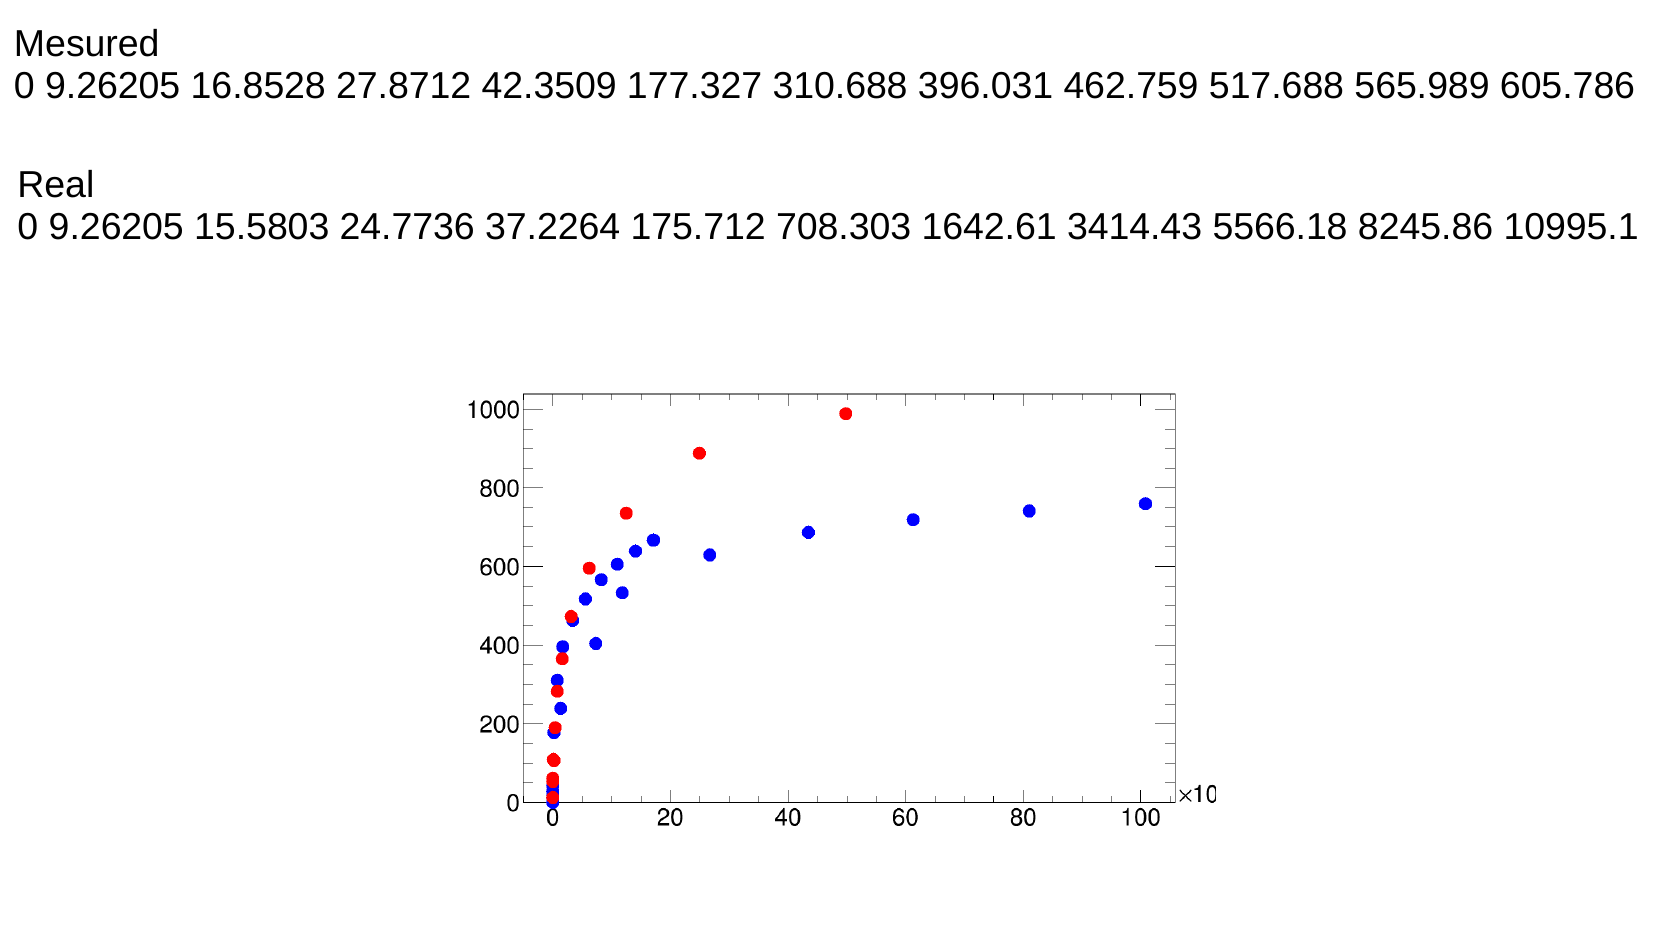

Mesured
0 9.26205 16.8528 27.8712 42.3509 177.327 310.688 396.031 462.759 517.688 565.989 605.786
Real
0 9.26205 15.5803 24.7736 37.2264 175.712 708.303 1642.61 3414.43 5566.18 8245.86 10995.1